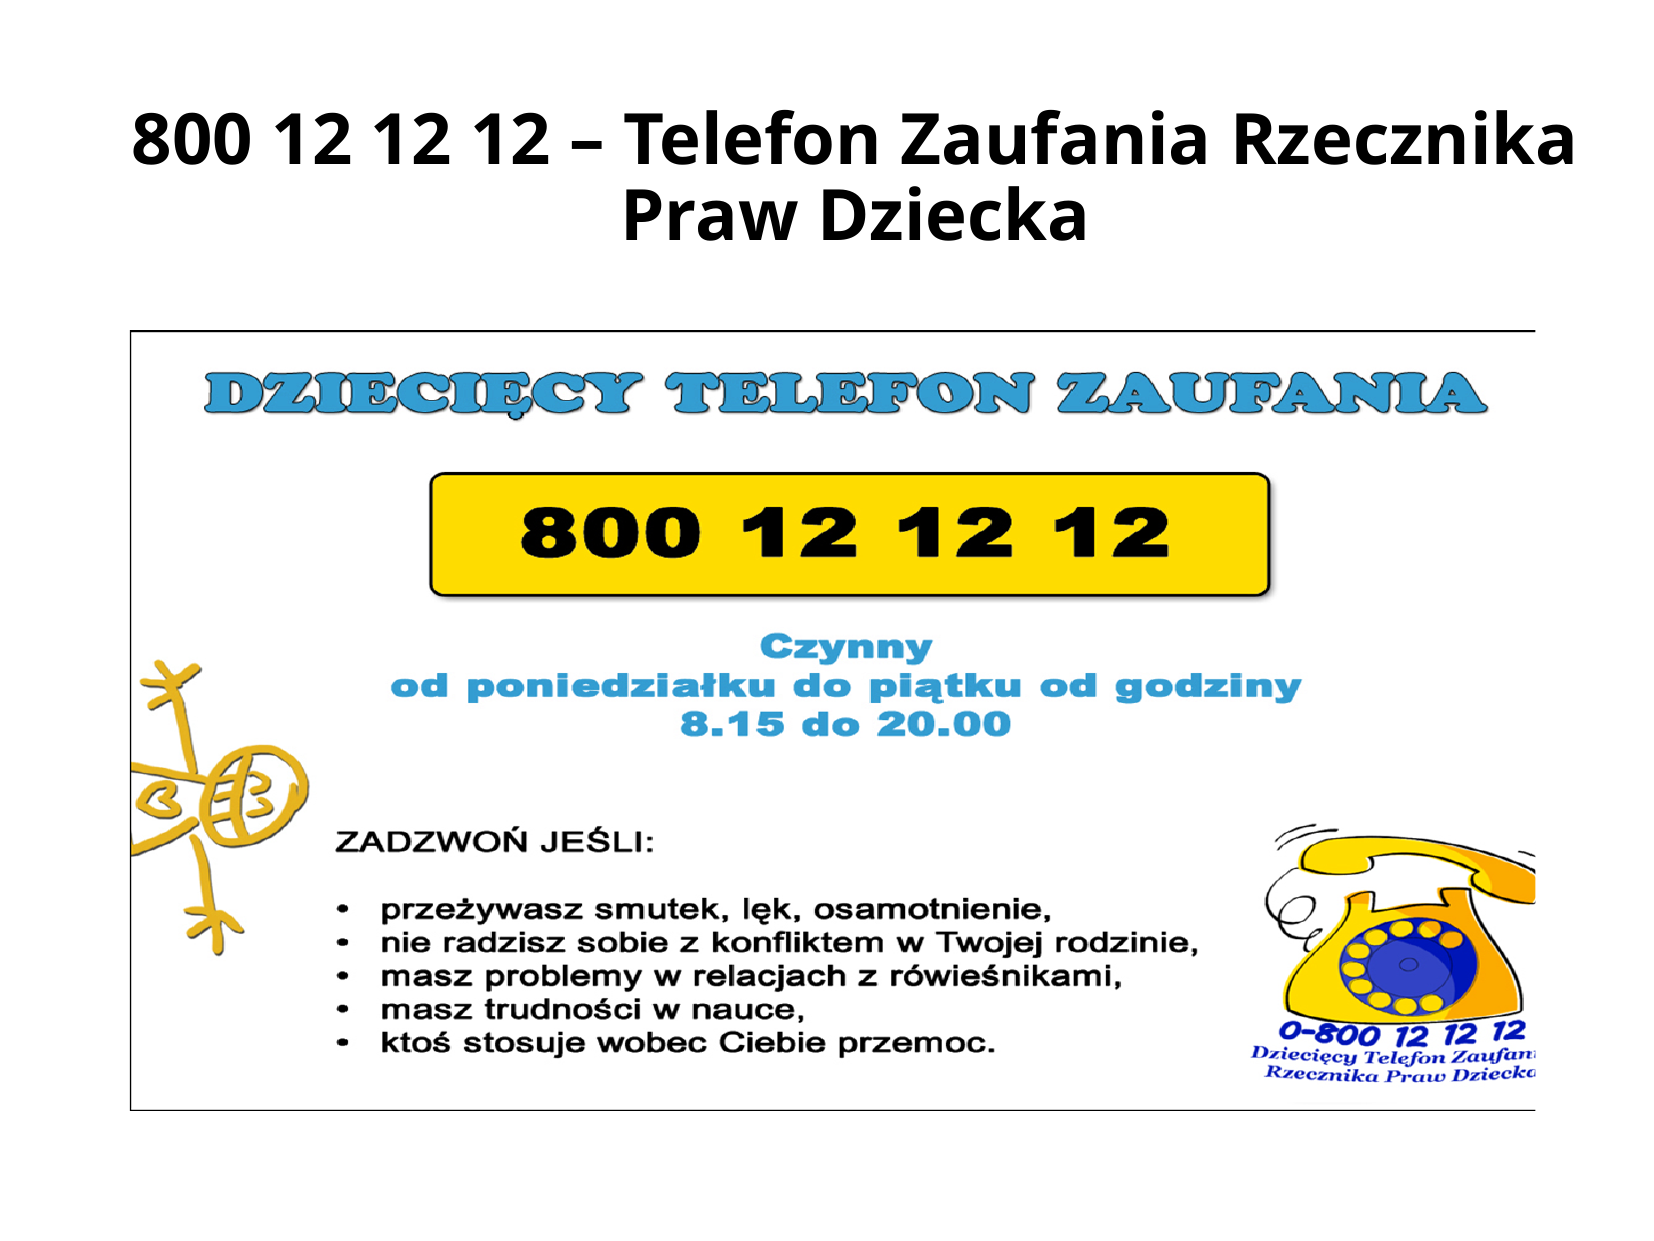

# 800 12 12 12 – Telefon Zaufania Rzecznika Praw Dziecka